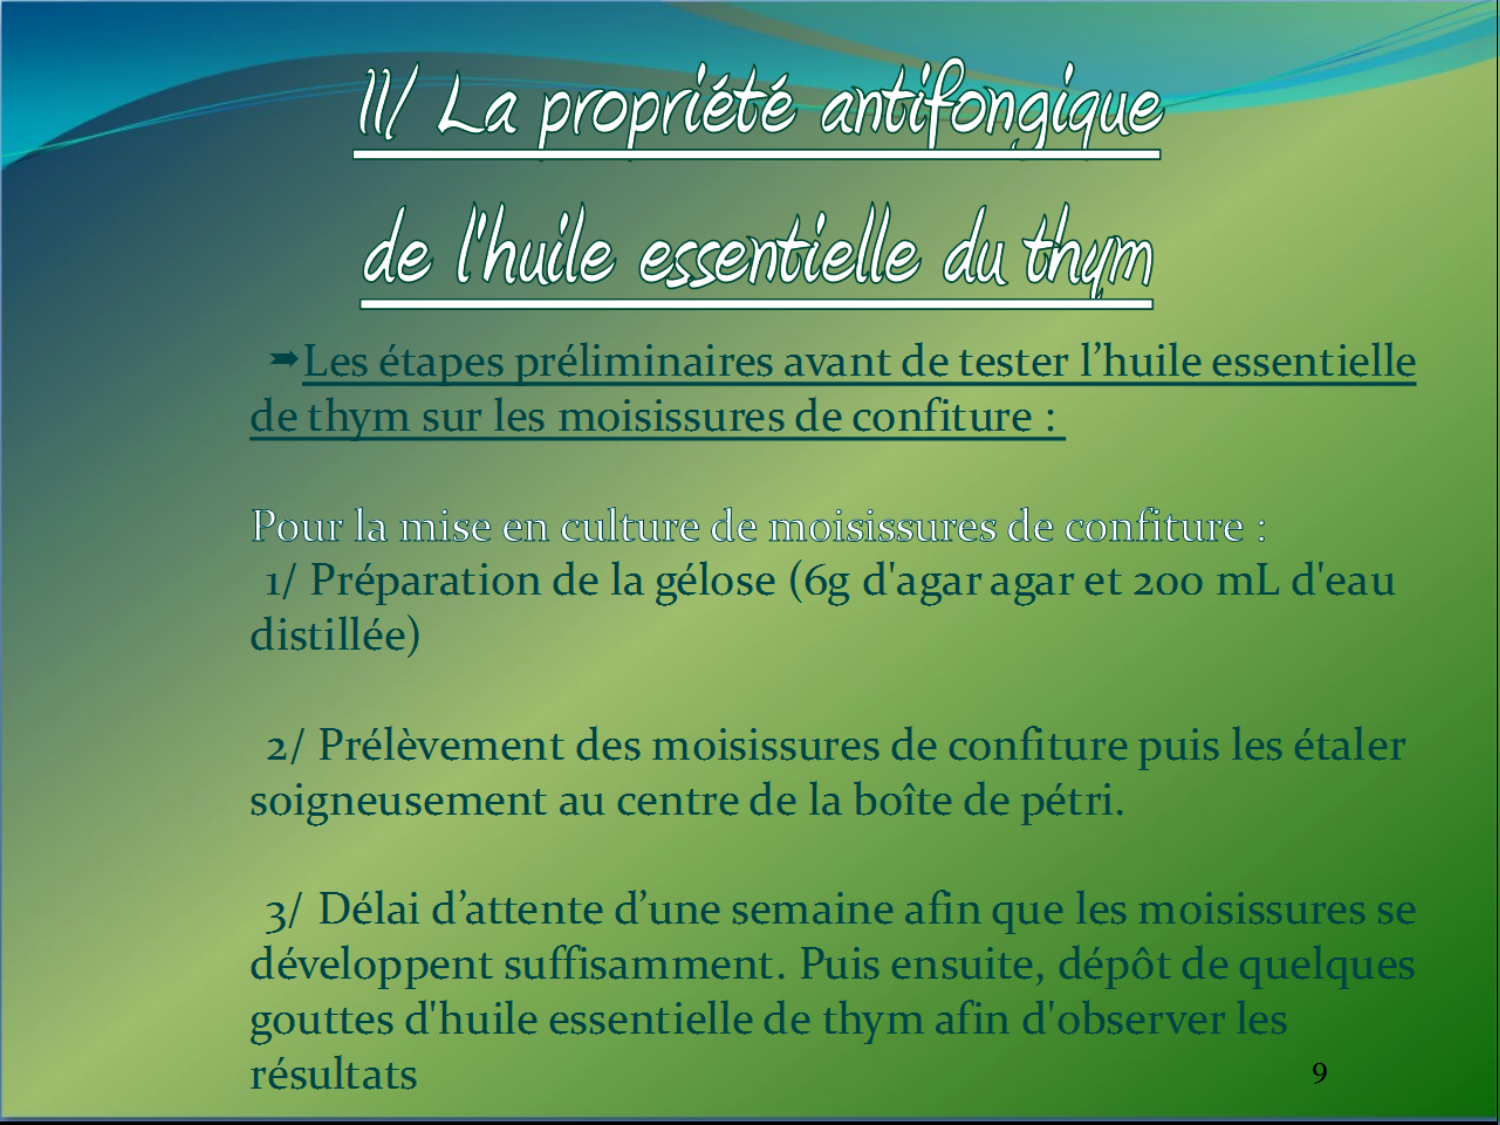

# II/ La propriété antifongique de l'huile essentielle du thym
Les étapes préliminaires avant de tester l’huile essentielle de thym sur les moisissures de confiture :
Pour la mise en culture de moisissures de confiture :
1/ Préparation de la gélose (6g d'agar agar et 200 mL d'eau distillée)
2/ Prélèvement des moisissures de confiture puis les étaler soigneusement au centre de la boîte de pétri.
3/ Délai d’attente d’une semaine afin que les moisissures se développent suffisamment. Puis ensuite, dépôt de quelques gouttes d'huile essentielle de thym afin d'observer les résultats
9